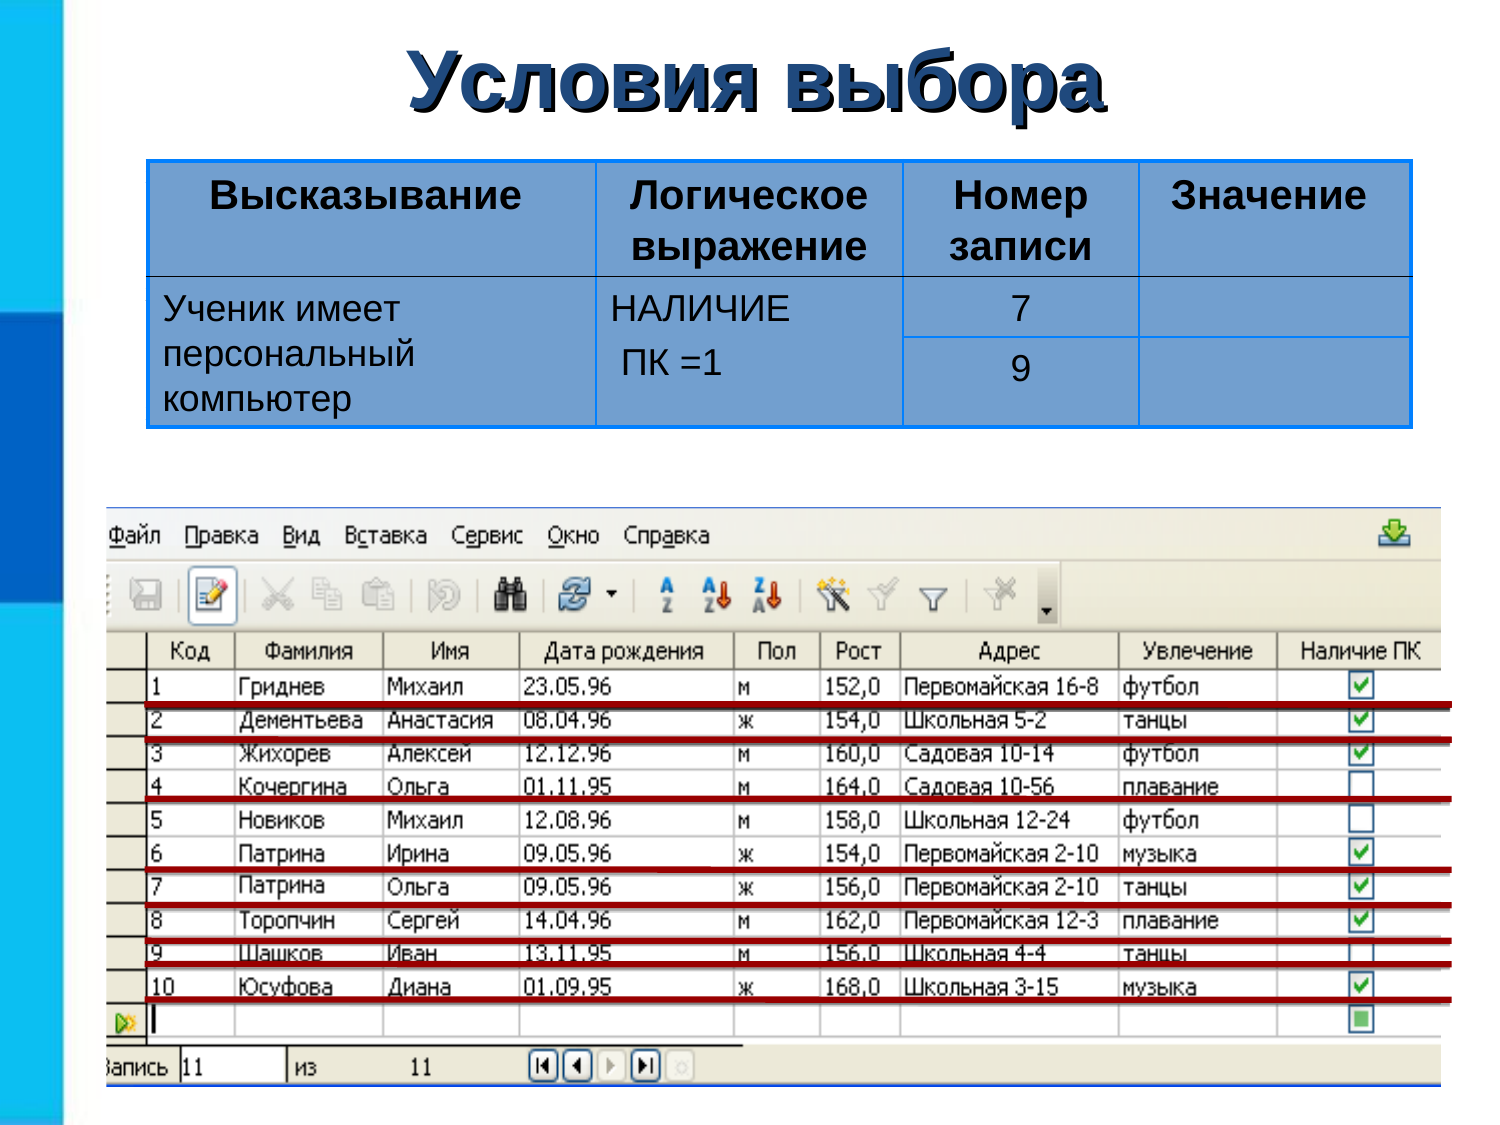

Условия выбора
| Высказывание | Логическое выражение | Номер записи | Значение |
| --- | --- | --- | --- |
| Ученик имеет персональный компьютер | НАЛИЧИЕ ПК =1 | 7 | |
| | | 9 | |
| Высказывание | Логическое выражение | Номер записи | Значение |
| --- | --- | --- | --- |
| Ученик родился в 1996 году | ДАТА>#31.12.95# | 8 | |
| | | 10 | |
| Высказывание | Логическое выражение | Номер записи | Значение |
| --- | --- | --- | --- |
| Рост ученика не превышает 160 см | РОСТ <= 160 | 1 | |
| | | 4 | |
| Высказывание | Логическое выражение | Номер записи | Значение |
| --- | --- | --- | --- |
| Ученик увлекается футболом | УВЛЕЧЕНИЕ = ‘футбол’ | 1 | |
| | | 2 | |
| Высказывание | Логическое выражение | Номер записи | Значение |
| --- | --- | --- | --- |
| Фамилия ученика – Патрина | ФАМИЛИЯ = ‘Патрина’ | 6 | |
| | | 1 | |
| Высказывание | Логическое выражение | Номер записи | Значение |
| --- | --- | --- | --- |
| Ученик не увлекается танцами | УВЛЕЧЕНИЕ<>’танцы’ | 1 | |
| | | 2 | |
Истина
Истина
Истина
Истина
Истина
Истина
Ложь
Ложь
Ложь
Ложь
Ложь
Ложь